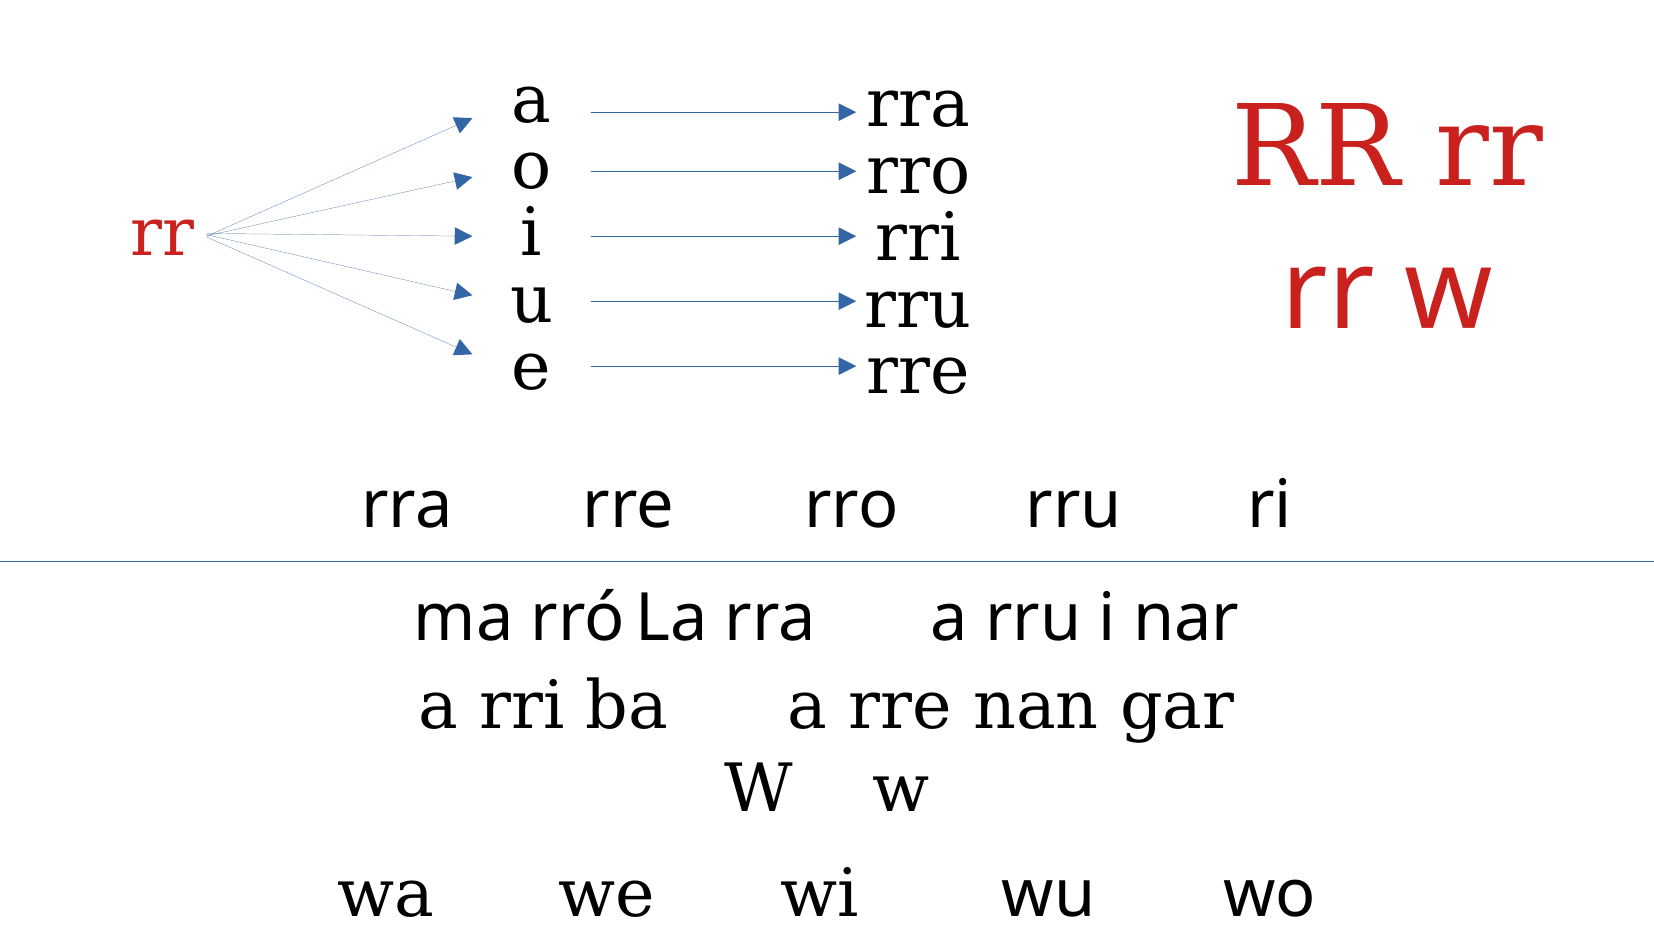

rr
rra
rro
rri
rru
rre
a
o
i
u
e
RR rr
rr w
rra		rre		rro		rru		ri
ma rró	La rra		a rru i nar
a rri ba		a rre nan gar
W		w
wa		we		wi		wu		wo